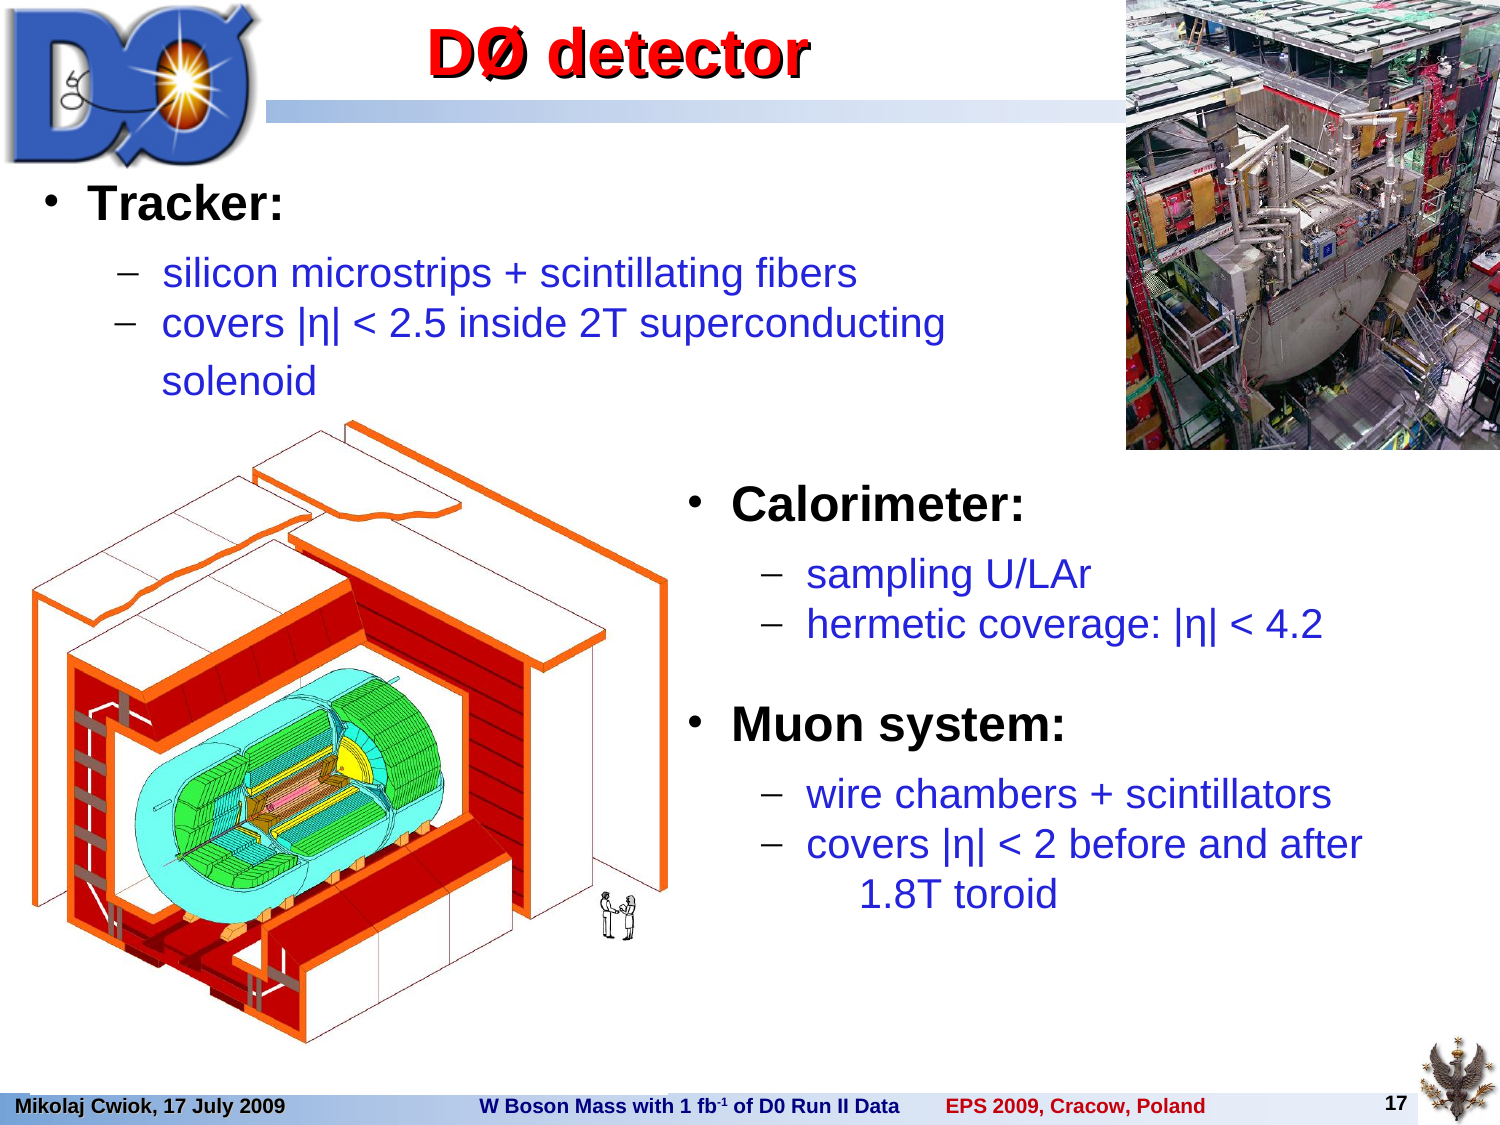

# DØ detector
Tracker:
silicon microstrips + scintillating fibers
covers |η| < 2.5 inside 2T superconducting solenoid
Calorimeter:
sampling U/LAr
hermetic coverage: |η| < 4.2
Muon system:
wire chambers + scintillators
covers |η| < 2 before and after 1.8T toroid
17